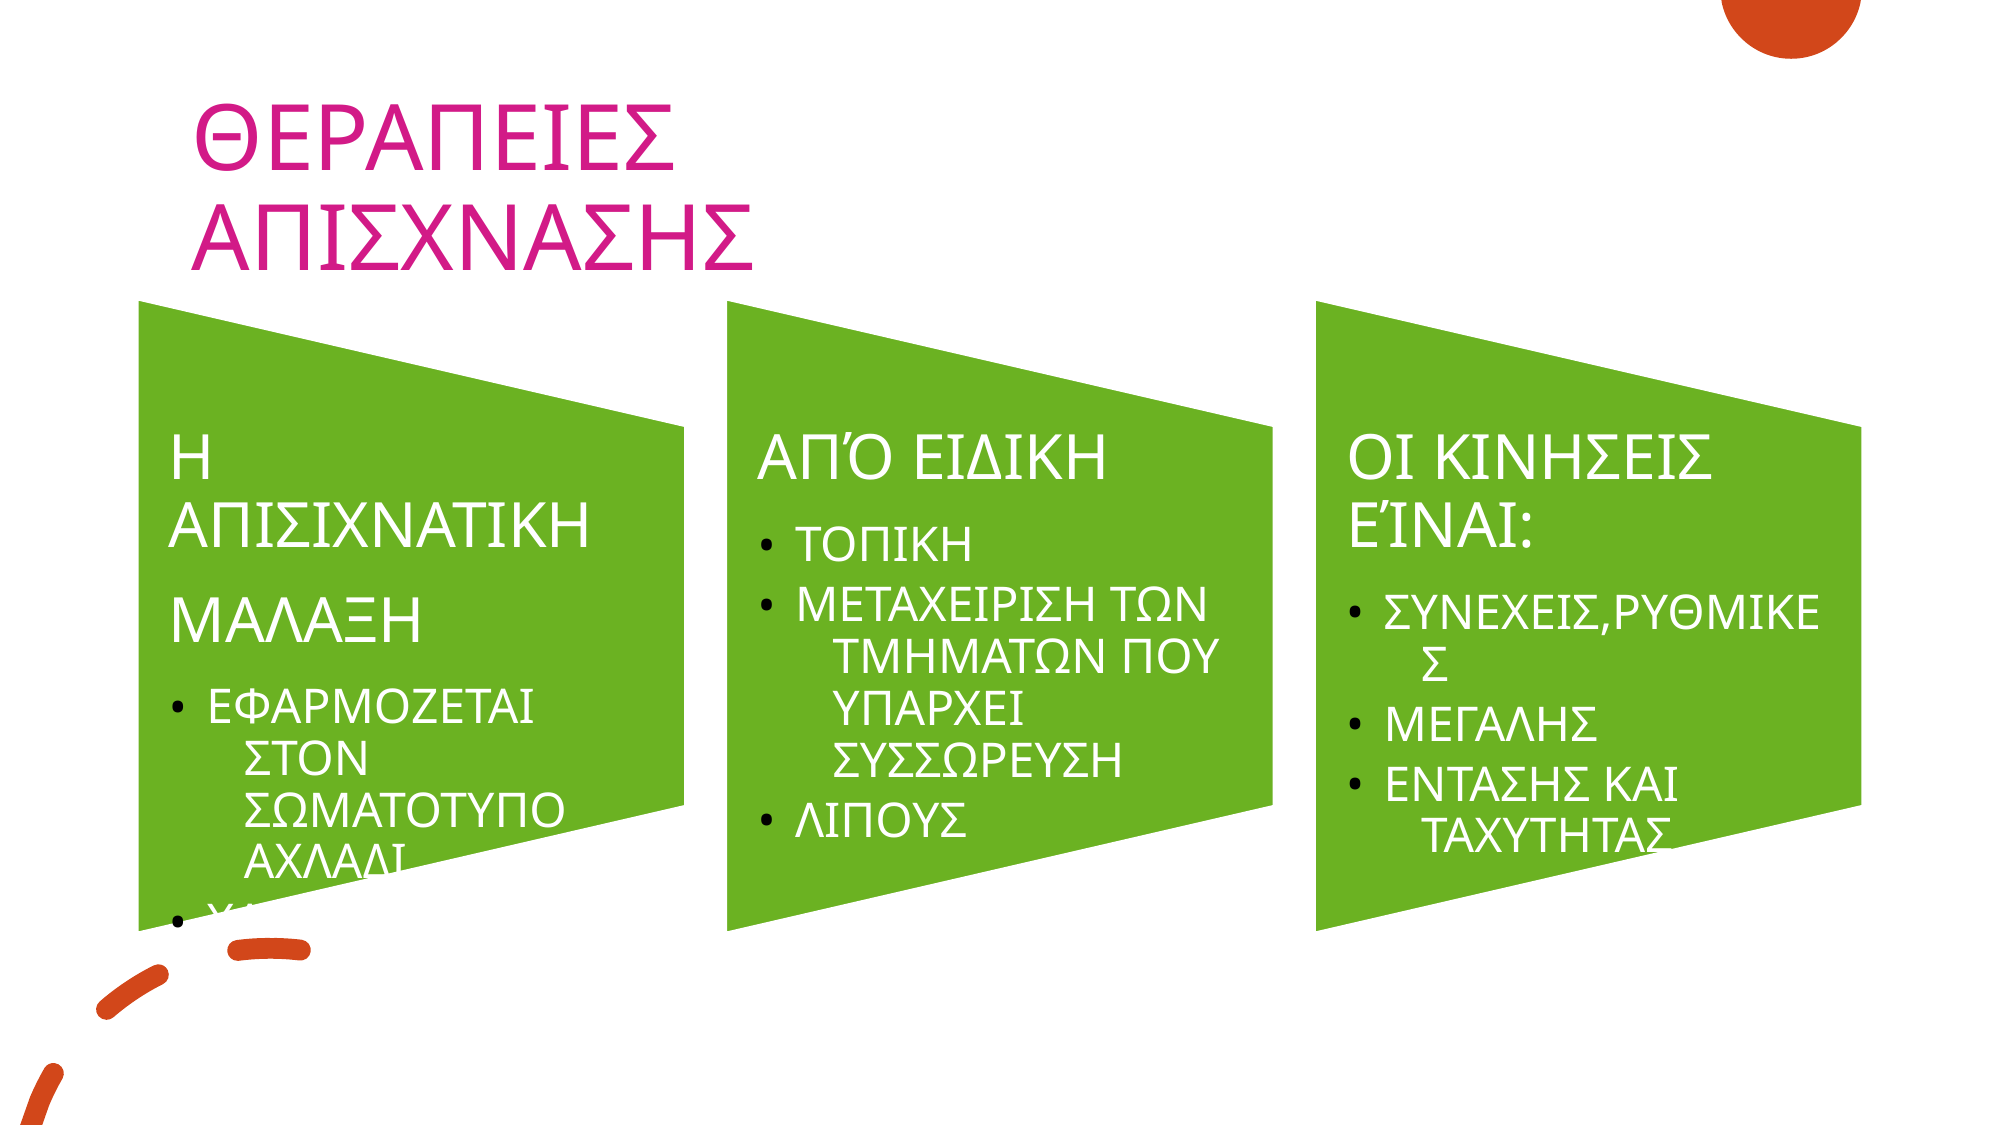

# ΘΕΡΑΠΕΙΕΣ ΑΠΙΣΧΝΑΣΗΣ
Η ΑΠΙΣΙΧΝΑΤΙΚΗ
ΜΑΛΑΞΗ
ΕΦΑΡΜΟΖΕΤΑΙ ΣΤΟΝ ΣΩΜΑΤΟΤΥΠΟ ΑΧΛΑΔΙ
ΧΑΡΑΚΤΗΡΙΖΕΤΑΙ:
ΑΠΌ ΕΙΔΙΚΗ
ΤΟΠΙΚΗ
ΜΕΤΑΧΕΙΡΙΣΗ ΤΩΝ ΤΜΗΜΑΤΩΝ ΠΟΥ ΥΠΑΡΧΕΙ ΣΥΣΣΩΡΕΥΣΗ
ΛΙΠΟΥΣ
ΟΙ ΚΙΝΗΣΕΙΣ ΕΊΝΑΙ:
ΣΥΝΕΧΕΙΣ,ΡΥΘΜΙΚΕΣ
ΜΕΓΑΛΗΣ
ΕΝΤΑΣΗΣ ΚΑΙ ΤΑΧΥΤΗΤΑΣ